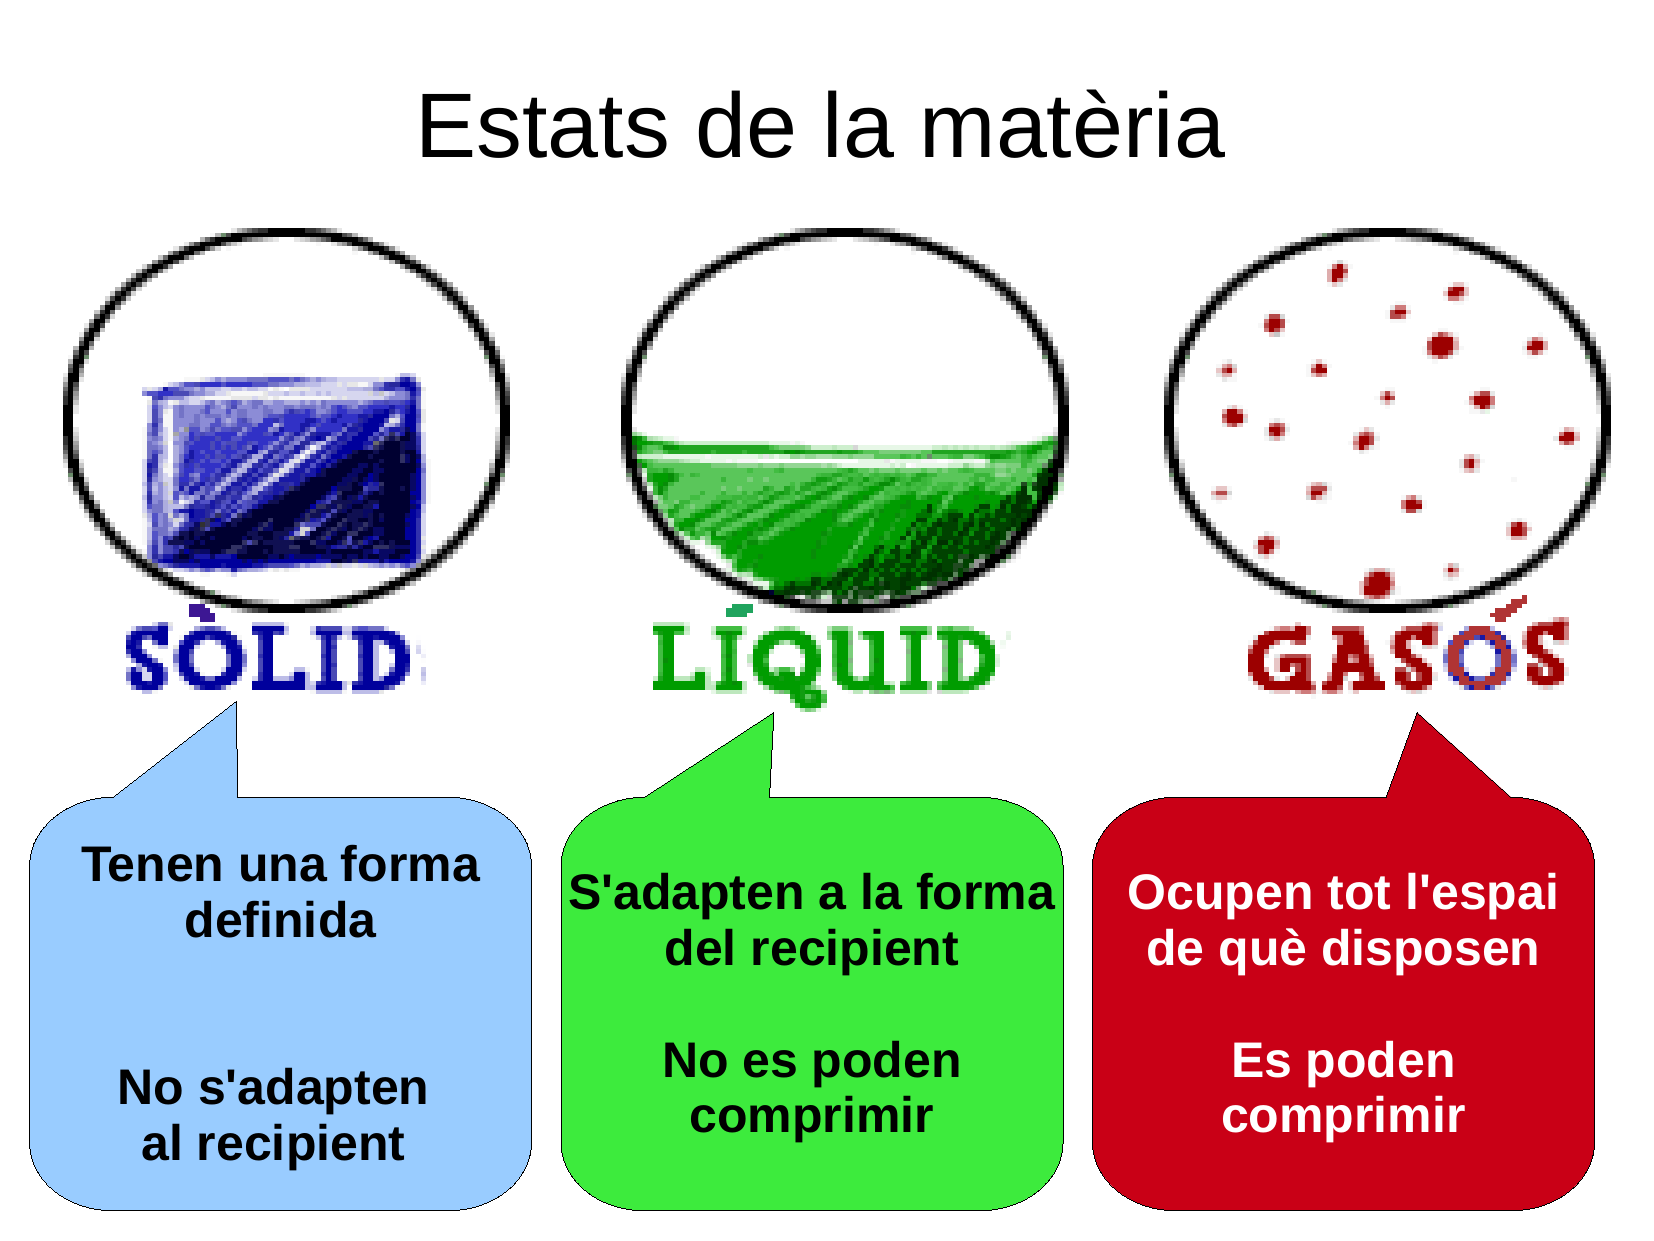

# Estats de la matèria
Tenen una forma
definida
No s'adapten
al recipient
S'adapten a la forma
del recipient
No es poden
comprimir
Ocupen tot l'espai
de què disposen
Es poden
comprimir